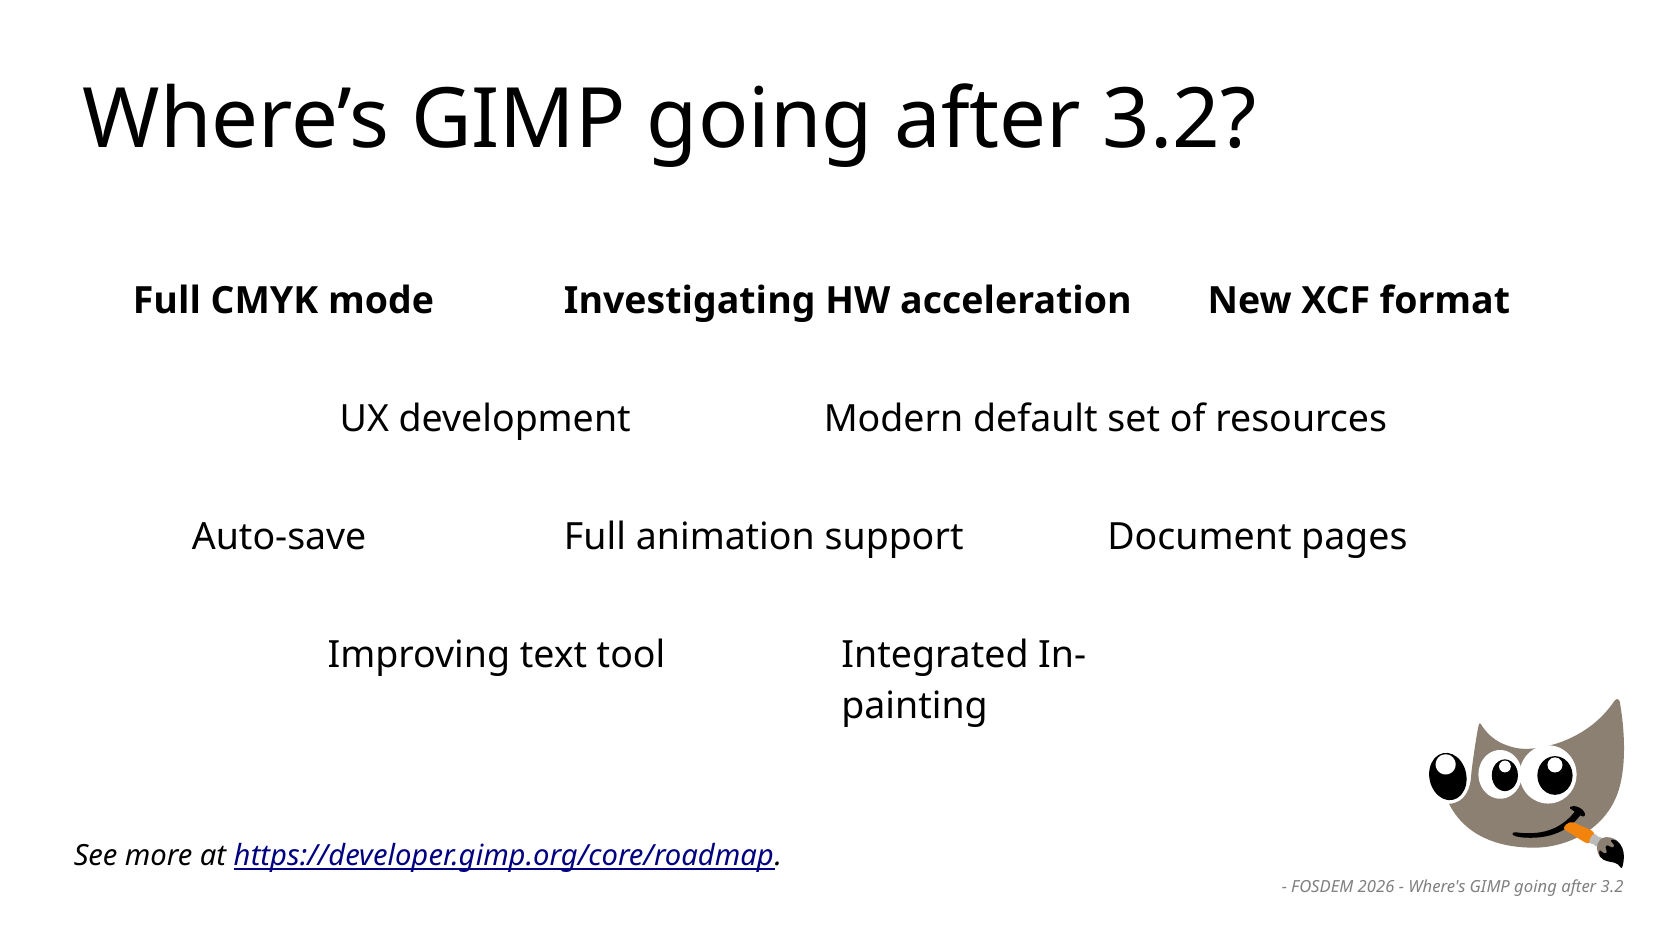

# Where’s GIMP going after 3.2?
Full CMYK mode
Investigating HW acceleration
New XCF format
UX development
Modern default set of resources
Auto-save
Full animation support
Document pages
Improving text tool
Integrated In-painting
See more at https://developer.gimp.org/core/roadmap.